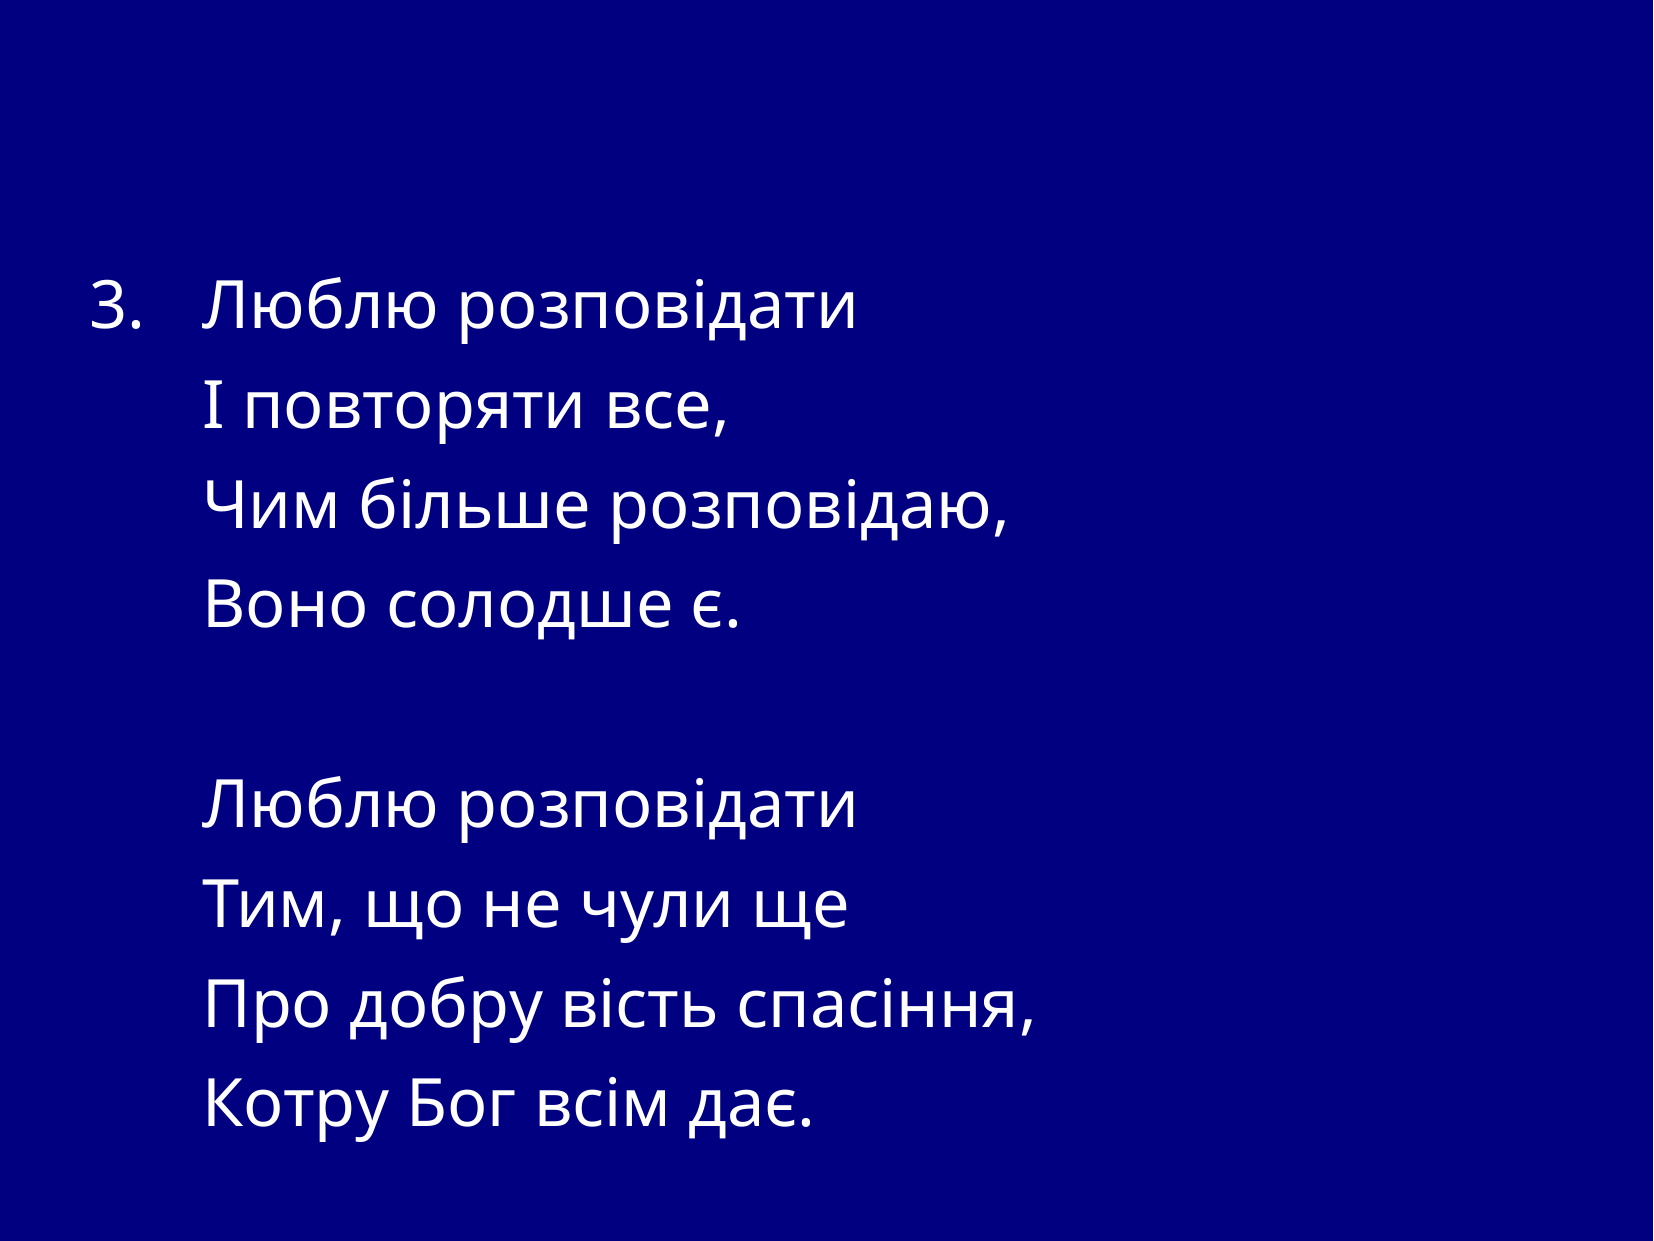

3.	Люблю розповідати
	І повторяти все,
	Чим більше розповідаю,
	Воно солодше є.
	Люблю розповідати
	Тим, що не чули ще
	Про добру вість спасіння,
	Котру Бог всім дає.